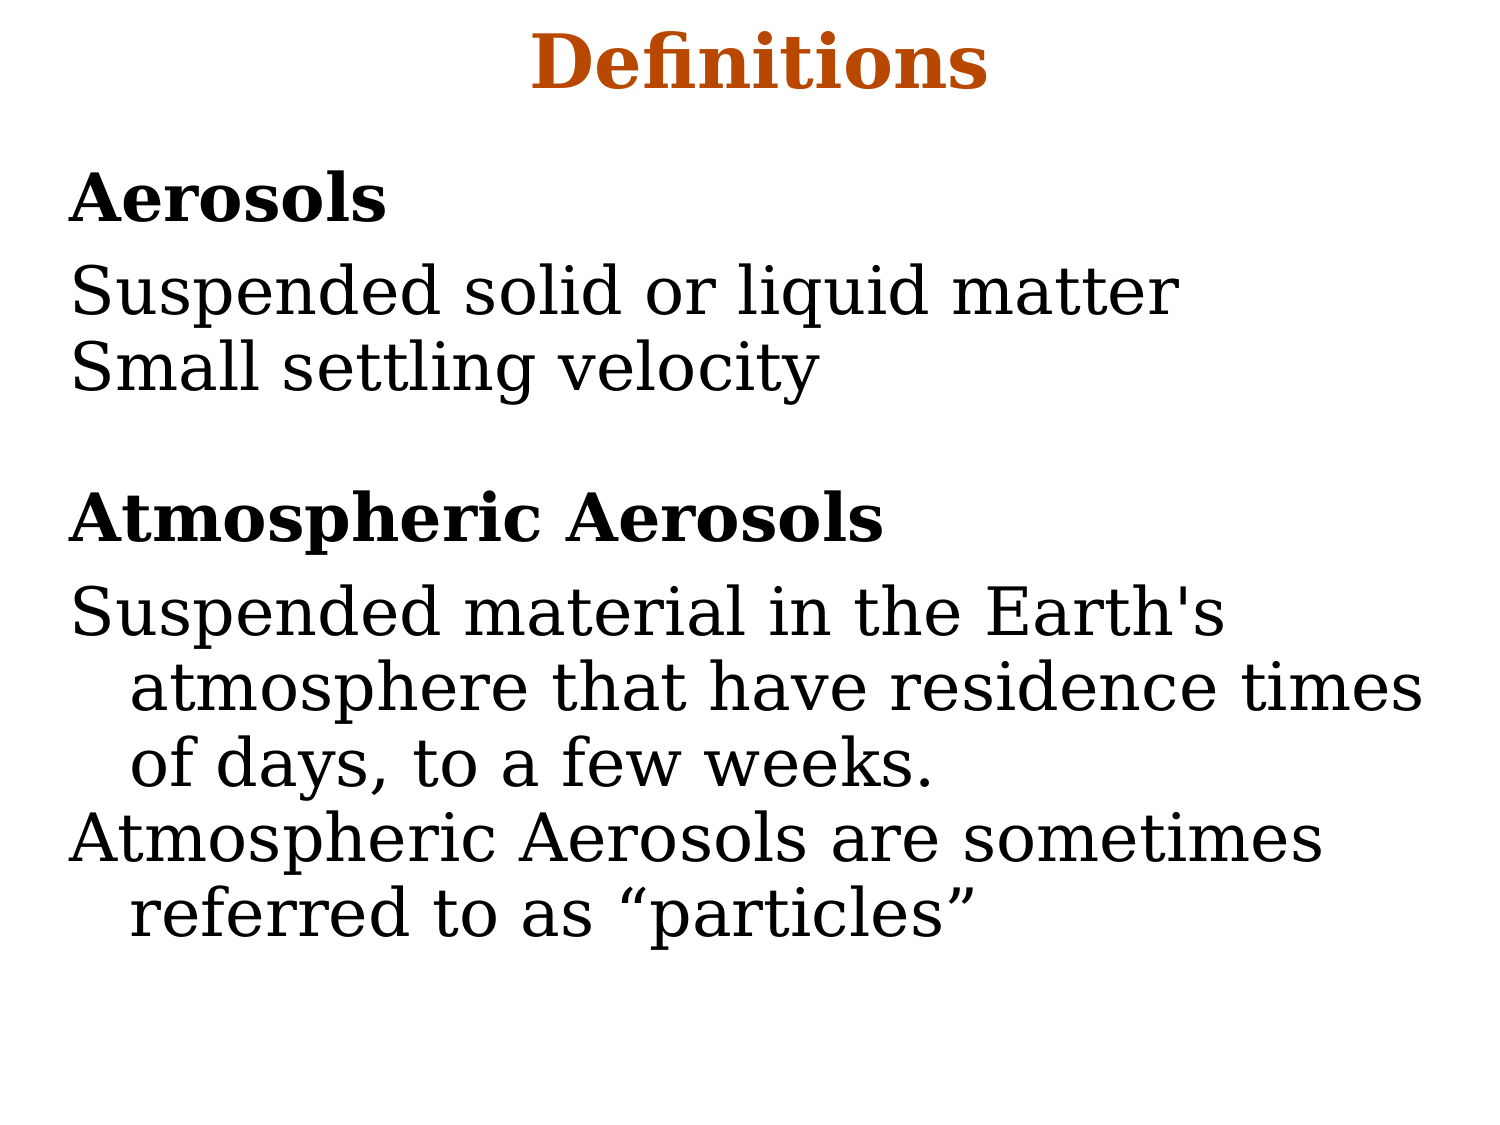

Definitions
Aerosols
Suspended solid or liquid matter
Small settling velocity
Atmospheric Aerosols
Suspended material in the Earth's atmosphere that have residence times of days, to a few weeks.
Atmospheric Aerosols are sometimes referred to as “particles”